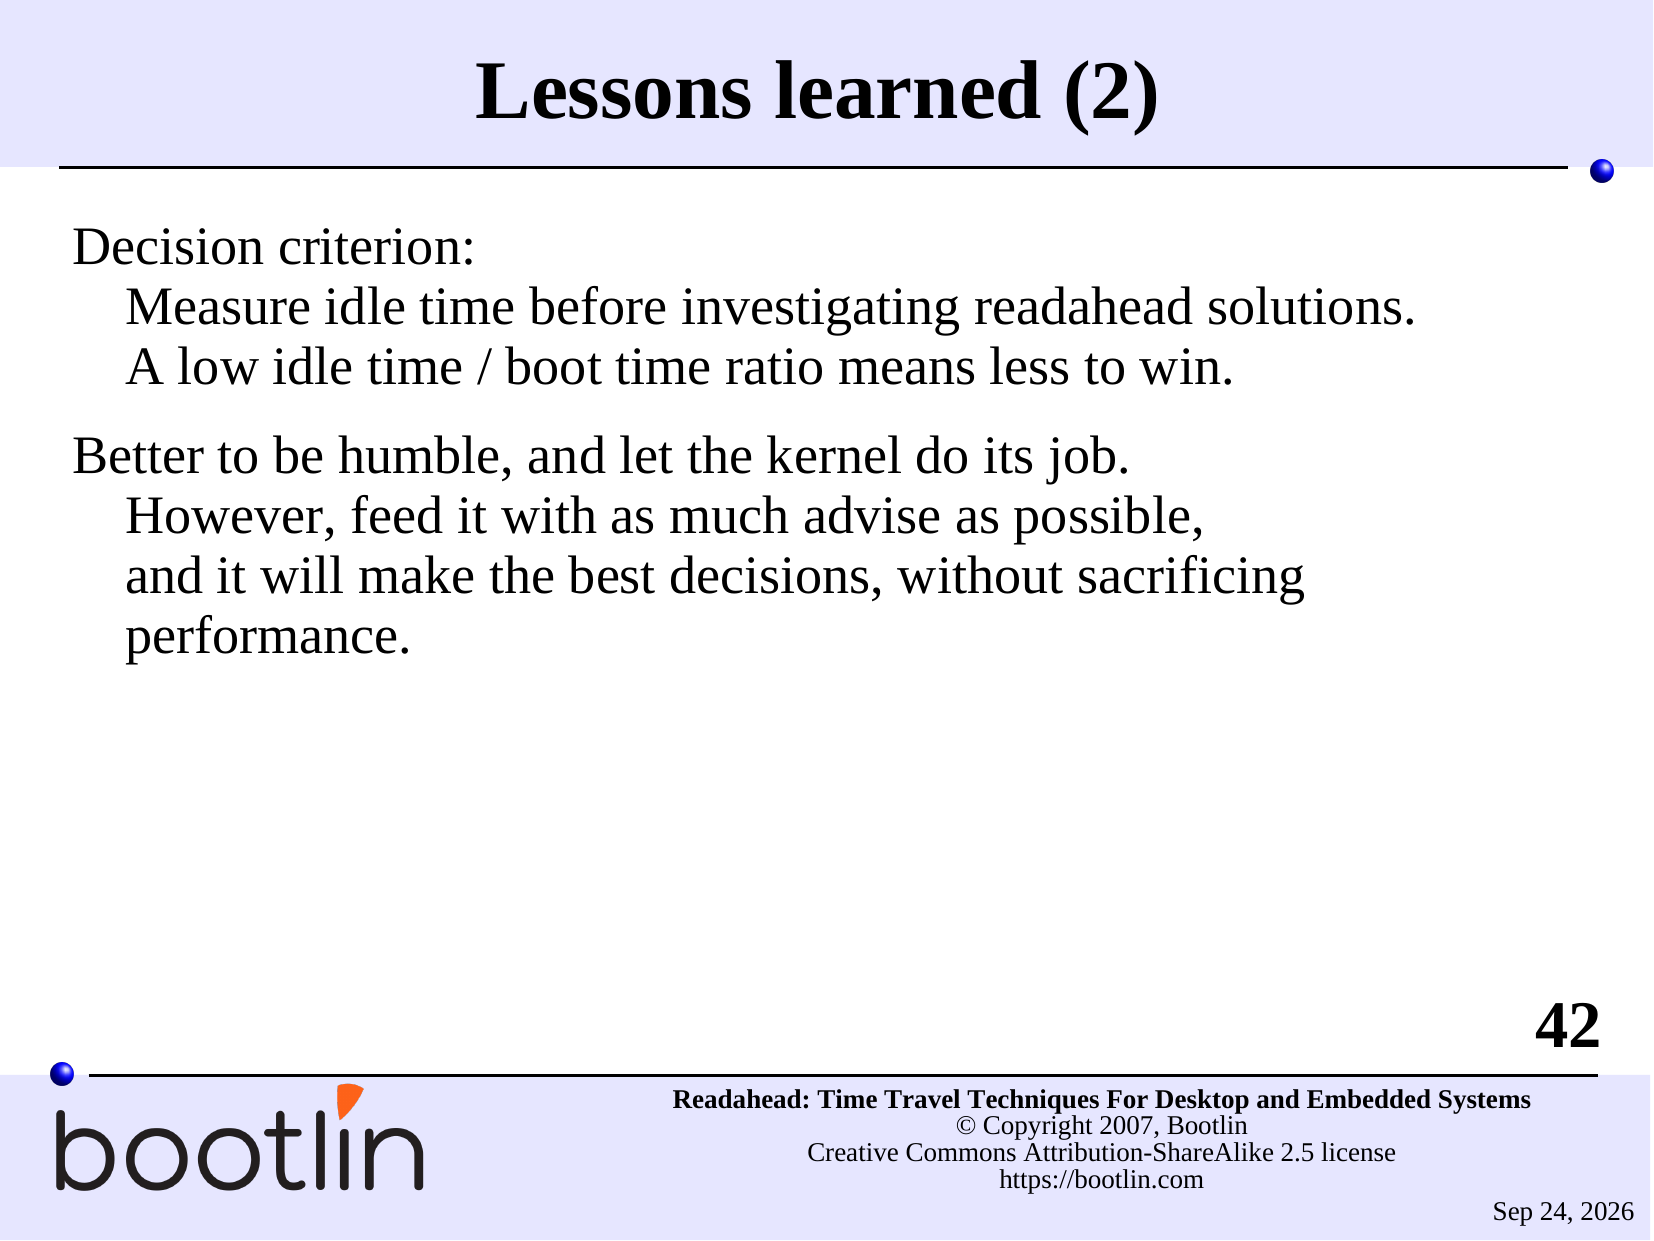

# Lessons learned (2)
Decision criterion:
Measure idle time before investigating readahead solutions.
A low idle time / boot time ratio means less to win.
Better to be humble, and let the kernel do its job.
However, feed it with as much advise as possible,
and it will make the best decisions, without sacrificing
performance.